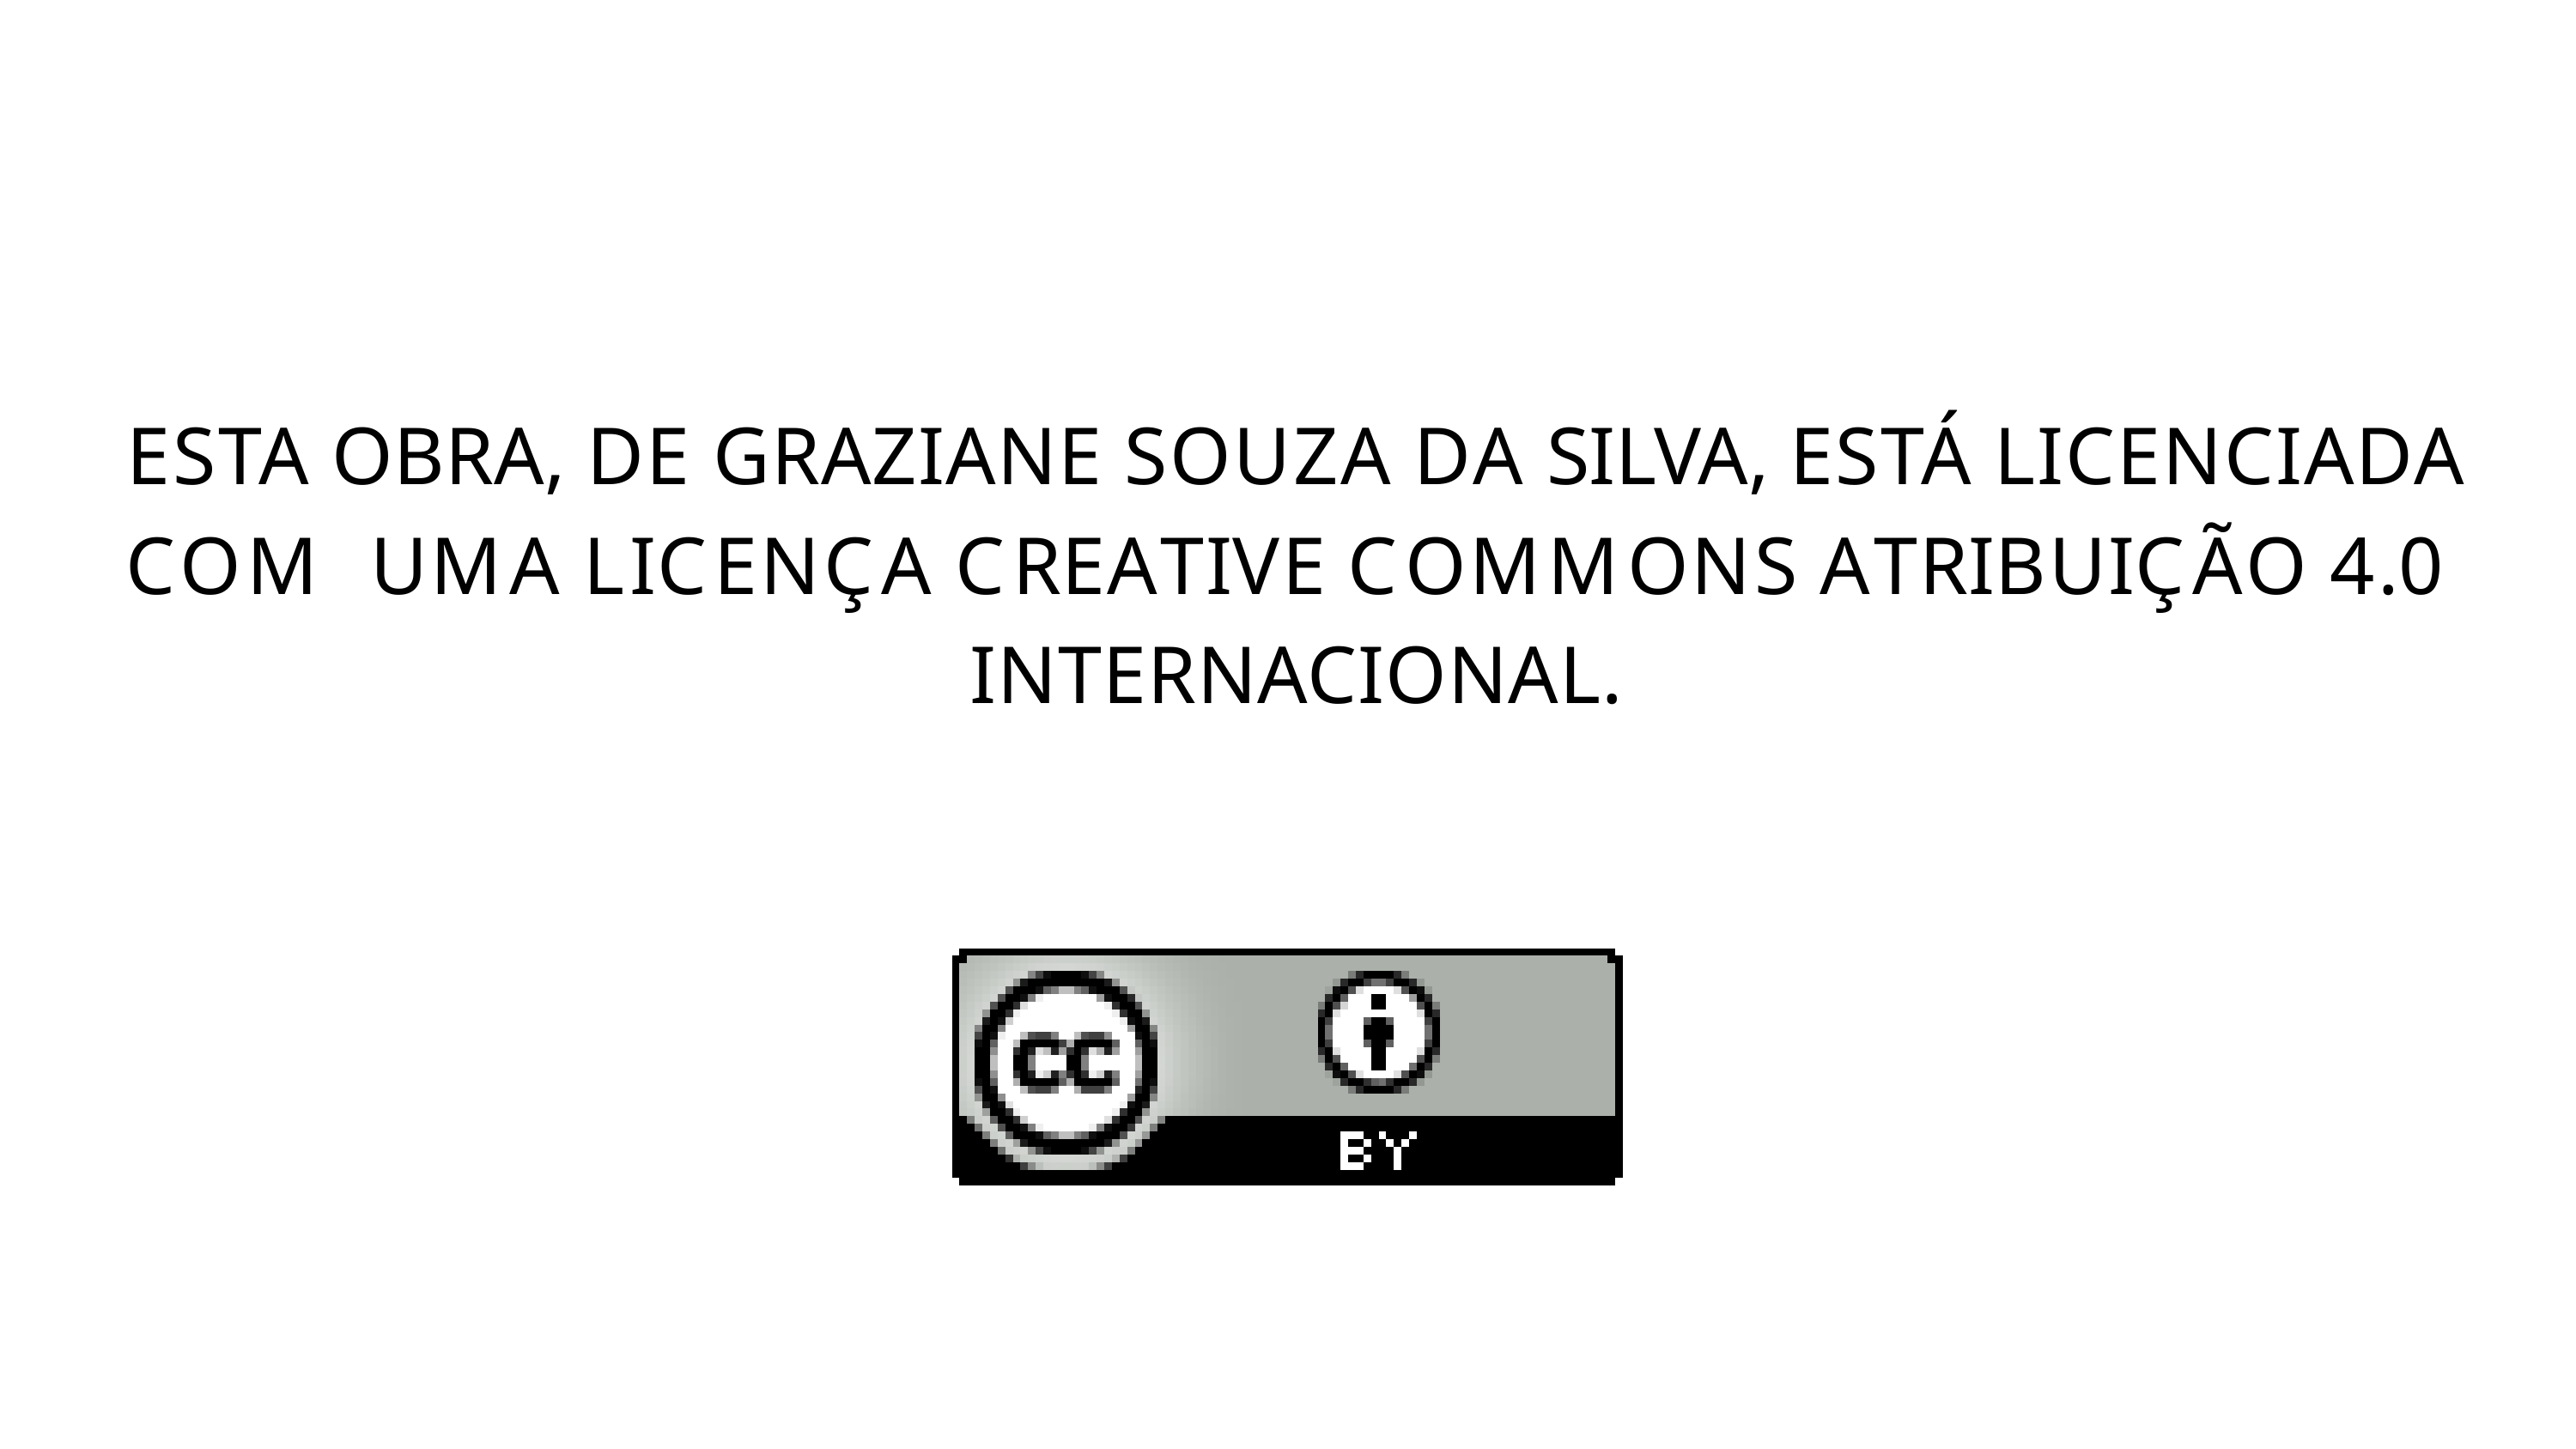

# ESTA OBRA, DE GRAZIANE SOUZA DA SILVA, ESTÁ LICENCIADA COM UMA LICENÇA CREATIVE COMMONS ATRIBUIÇÃO 4.0 INTERNACIONAL.